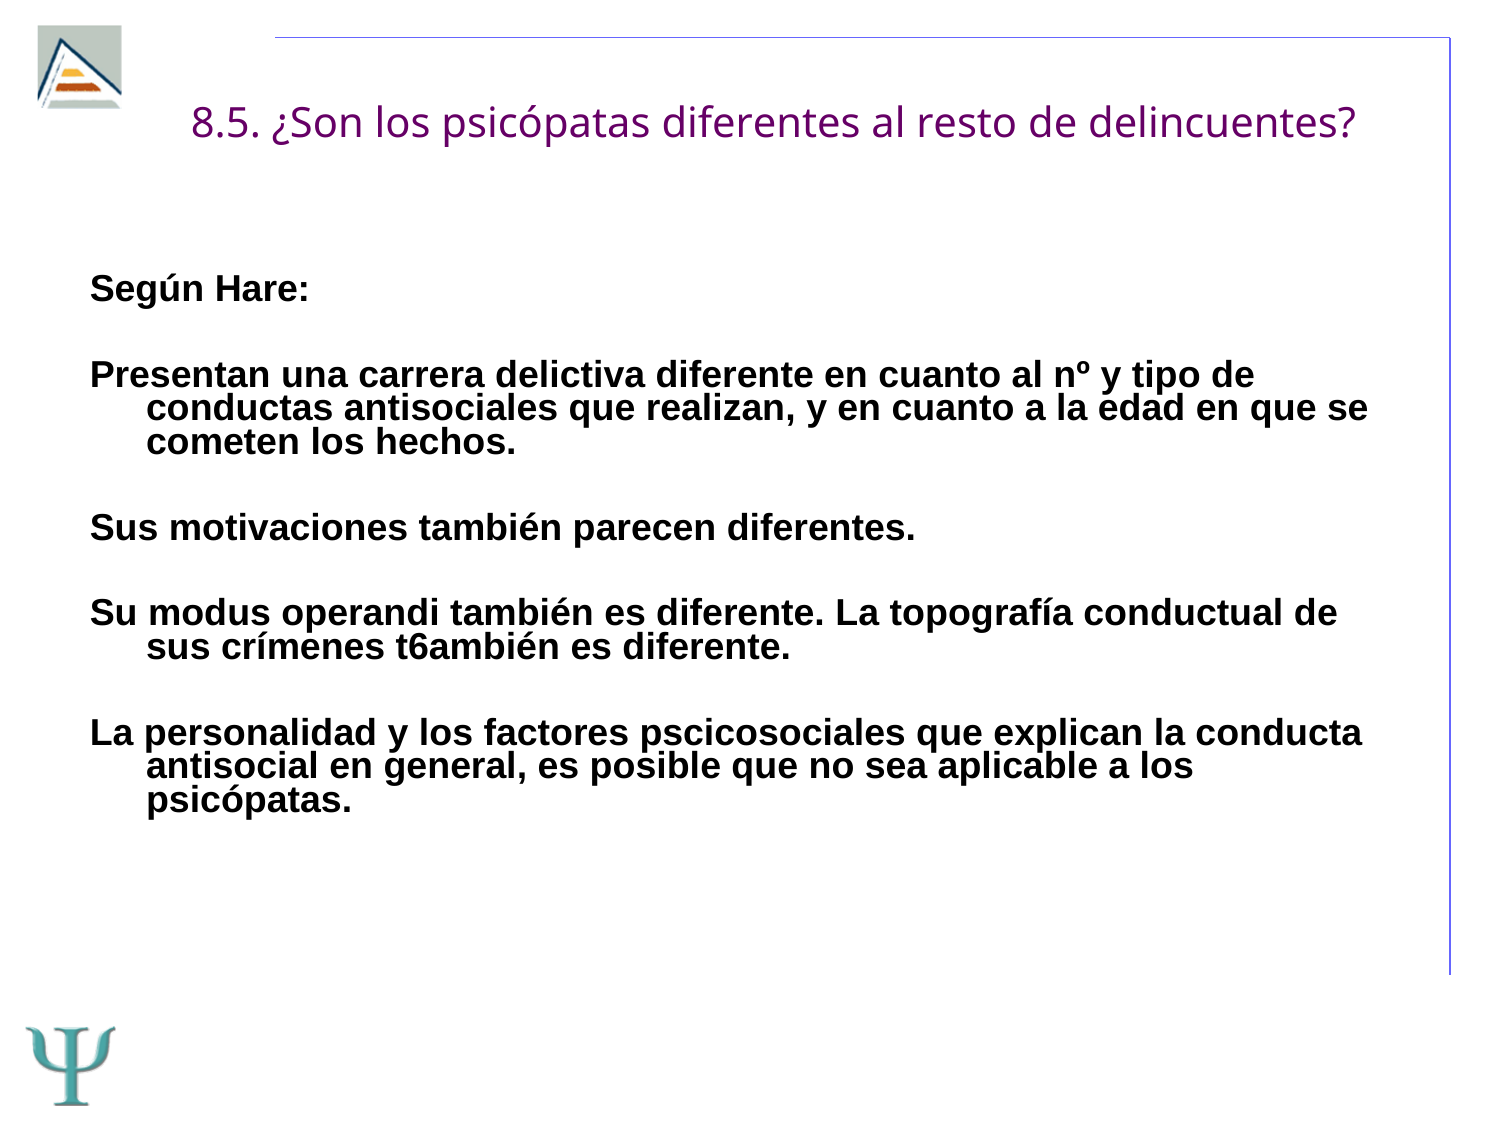

# 8.5. ¿Son los psicópatas diferentes al resto de delincuentes?
Según Hare:
Presentan una carrera delictiva diferente en cuanto al nº y tipo de conductas antisociales que realizan, y en cuanto a la edad en que se cometen los hechos.
Sus motivaciones también parecen diferentes.
Su modus operandi también es diferente. La topografía conductual de sus crímenes t6ambién es diferente.
La personalidad y los factores pscicosociales que explican la conducta antisocial en general, es posible que no sea aplicable a los psicópatas.